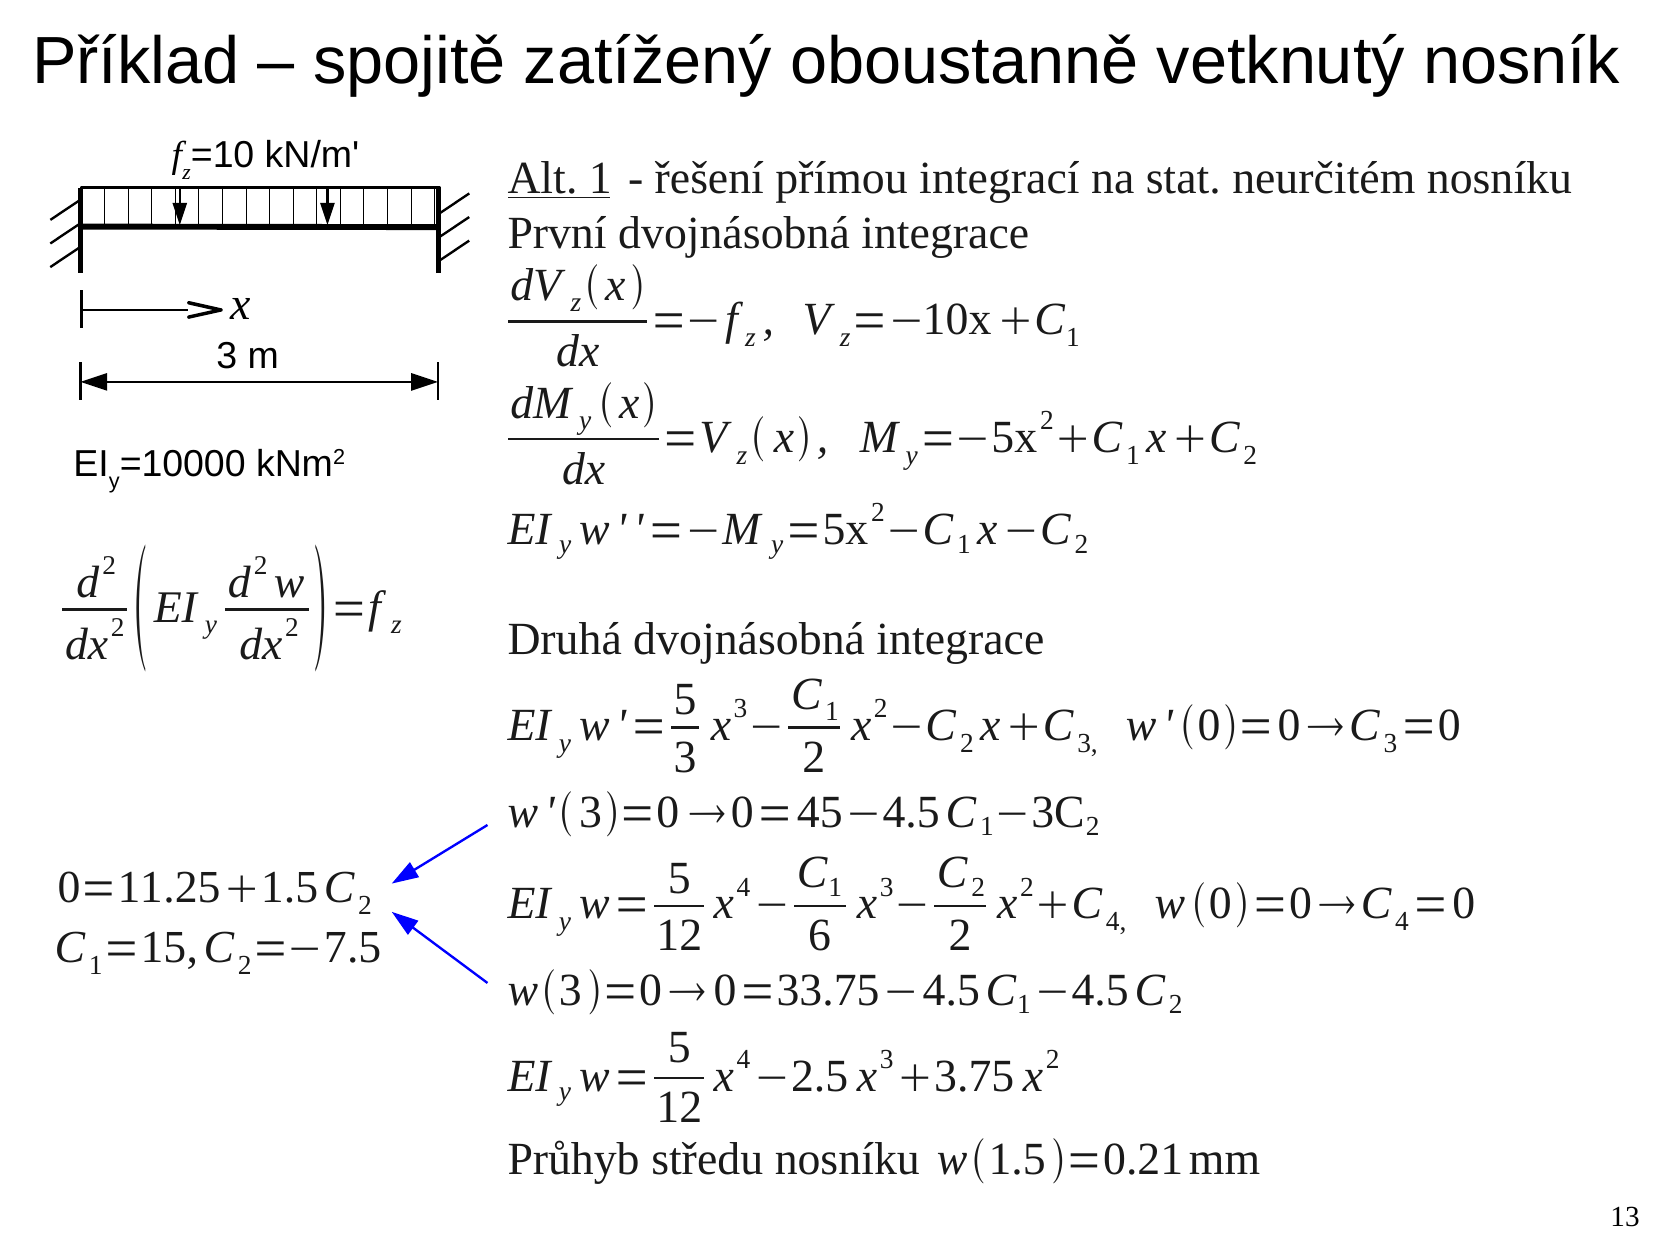

# Příklad – spojitě zatížený oboustanně vetknutý nosník
fz=10 kN/m'
x
3 m
EIy=10000 kNm2
13